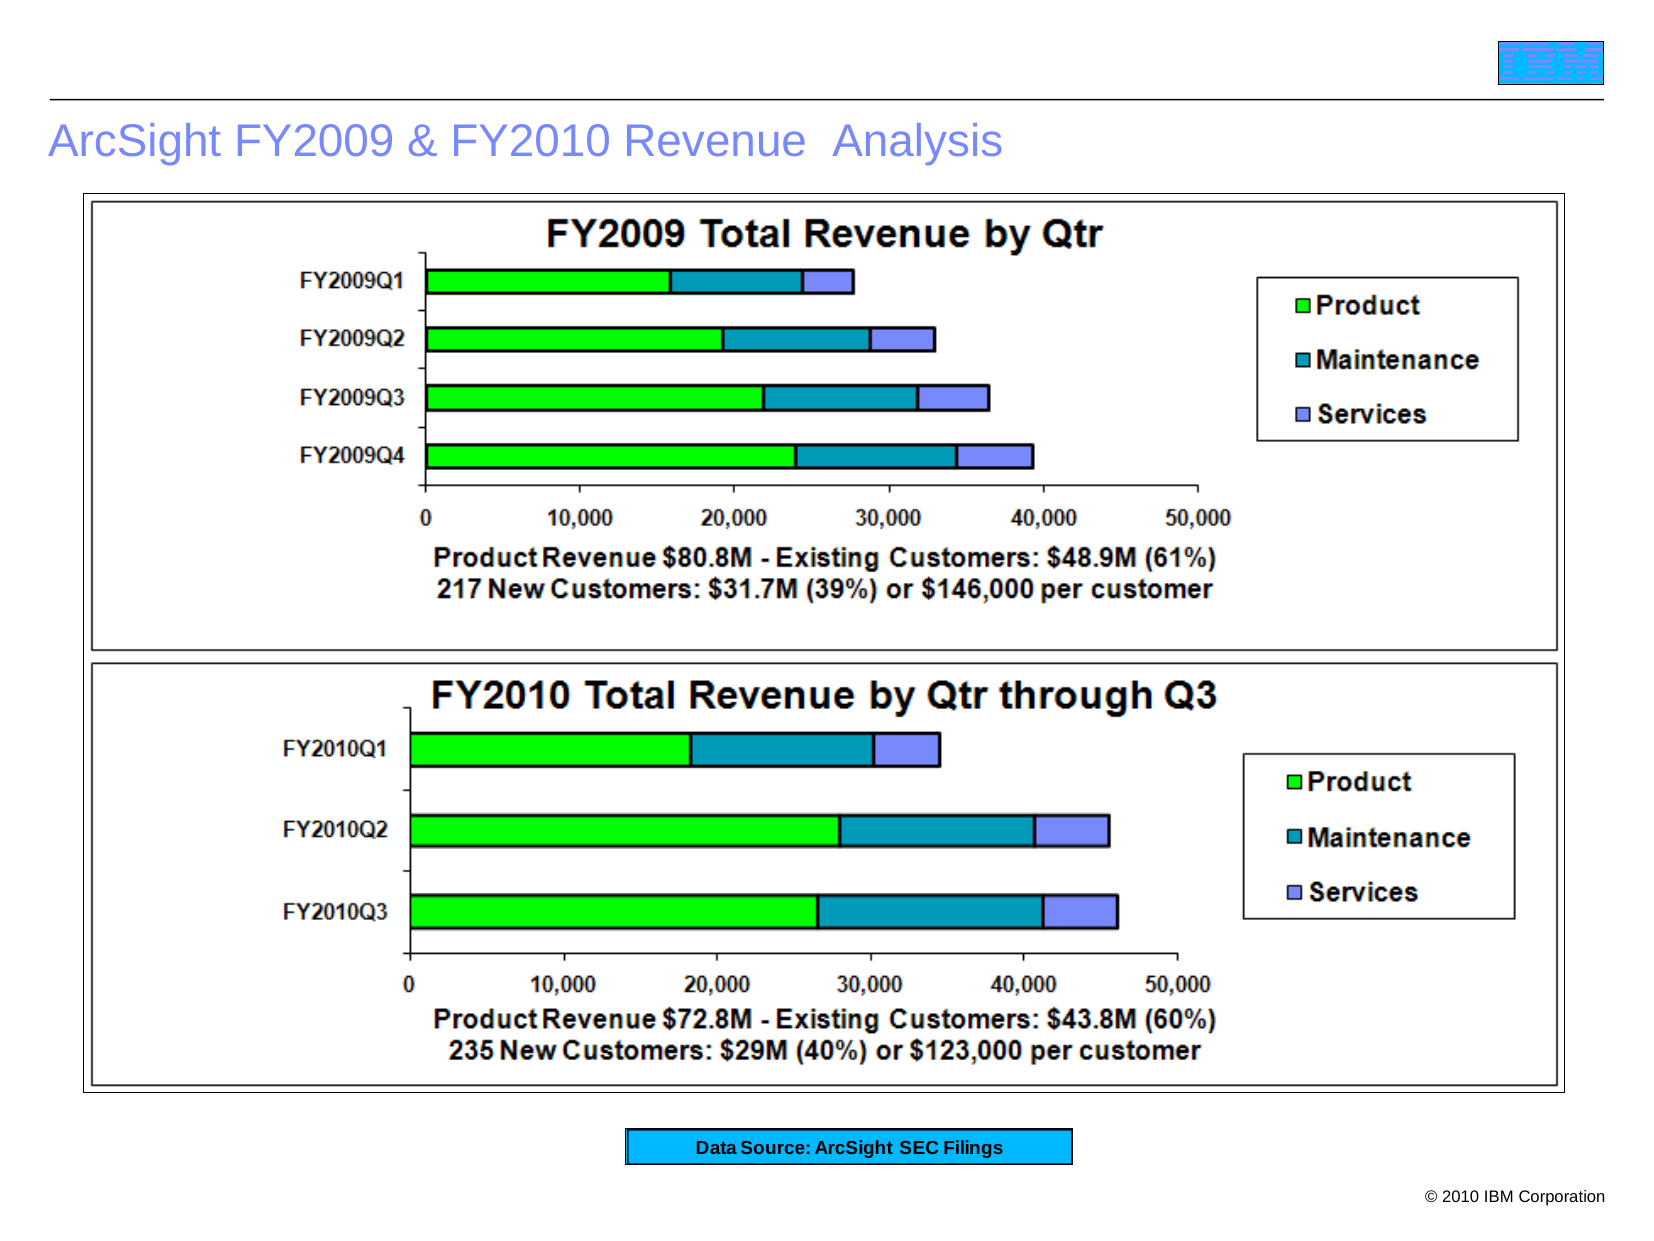

# ArcSight FY2009 & FY2010 Revenue Analysis